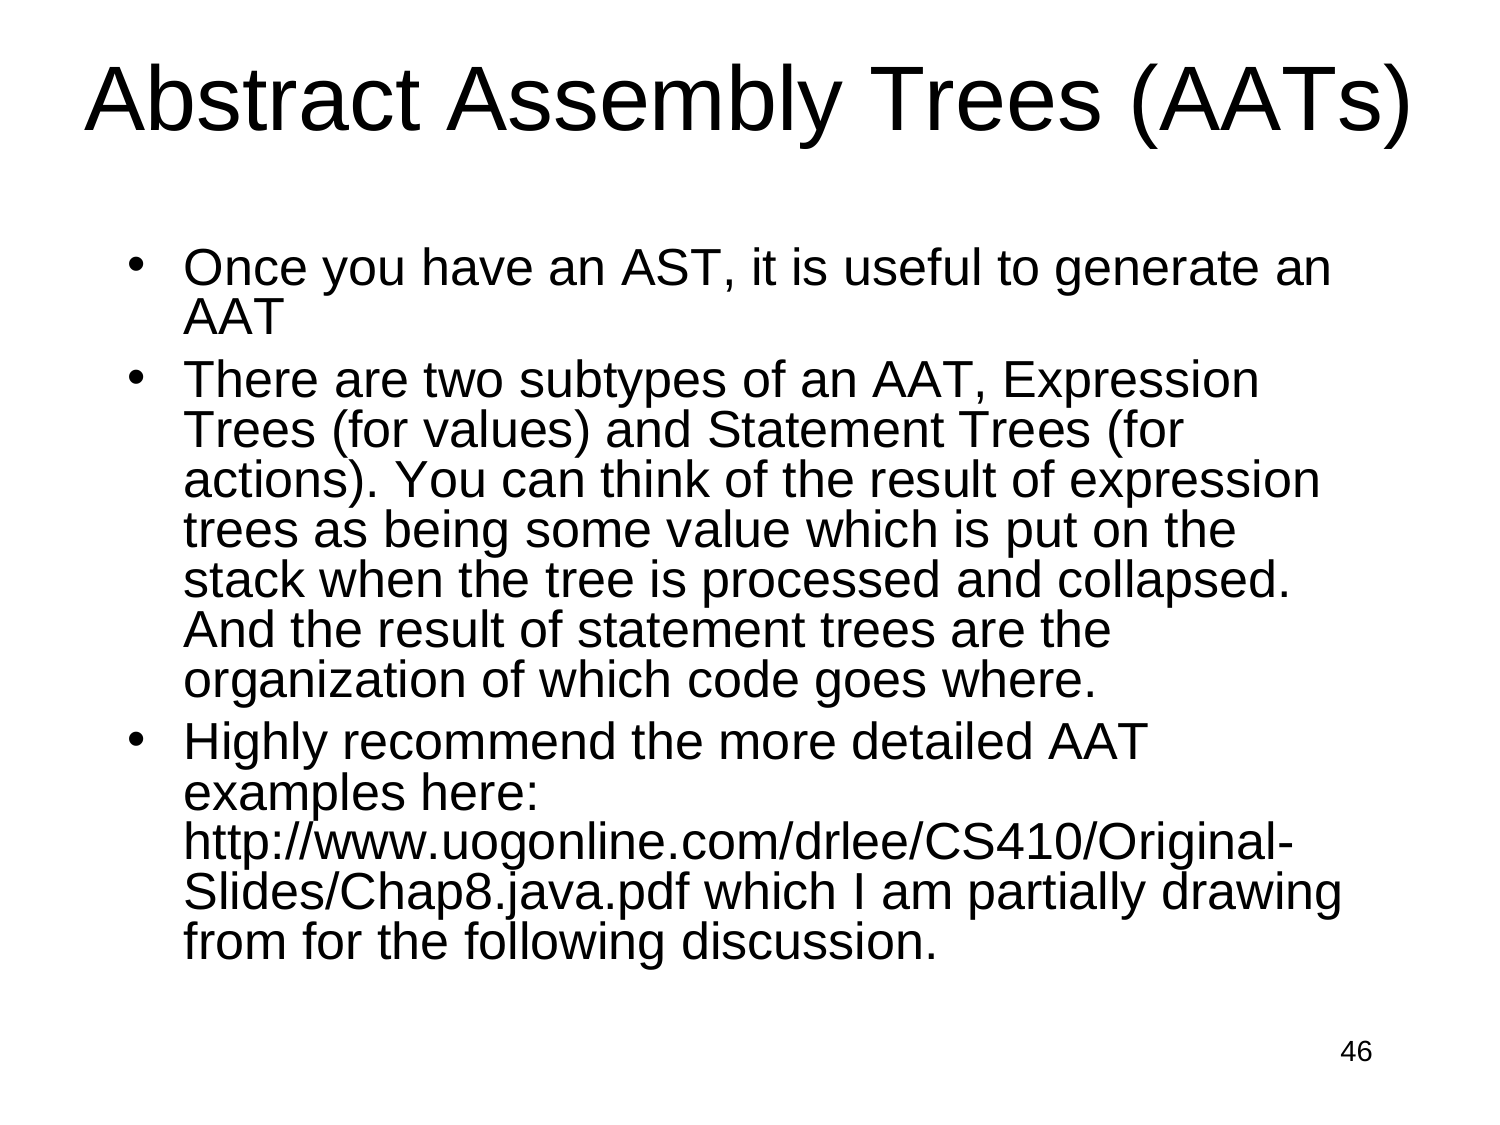

# Abstract Assembly Trees (AATs)
Once you have an AST, it is useful to generate an AAT
There are two subtypes of an AAT, Expression Trees (for values) and Statement Trees (for actions). You can think of the result of expression trees as being some value which is put on the stack when the tree is processed and collapsed. And the result of statement trees are the organization of which code goes where.
Highly recommend the more detailed AAT examples here: http://www.uogonline.com/drlee/CS410/Original-Slides/Chap8.java.pdf which I am partially drawing from for the following discussion.